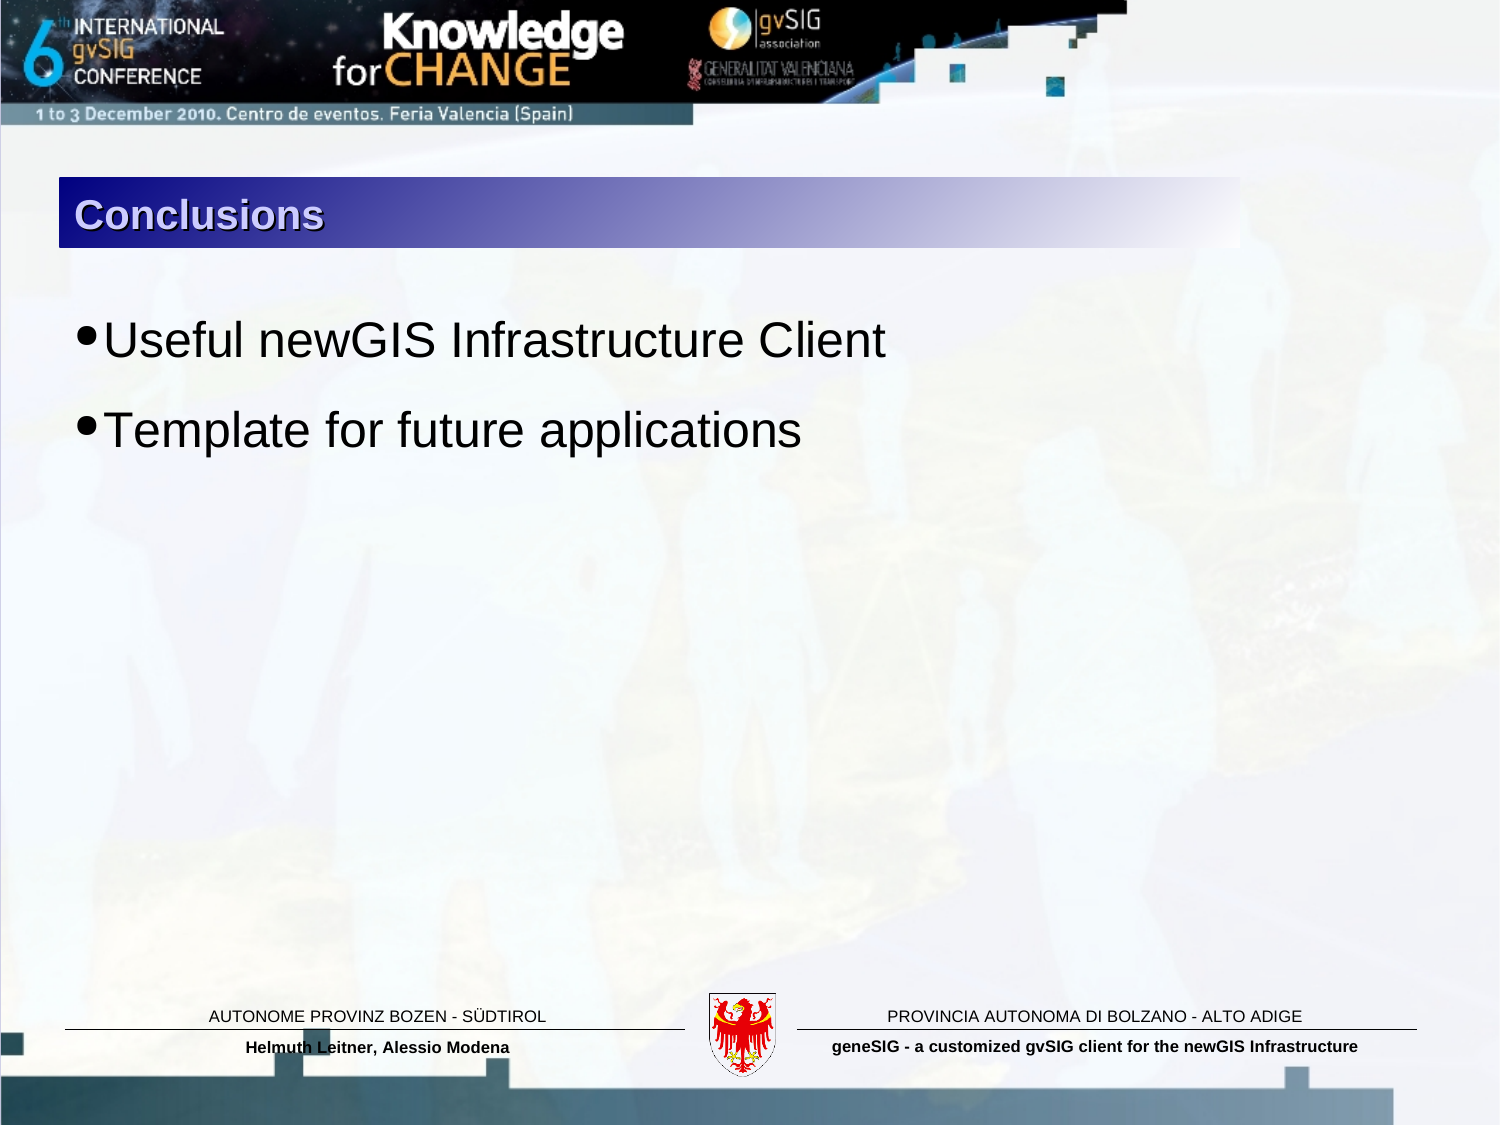

Conclusions
Useful newGIS Infrastructure Client
Template for future applications